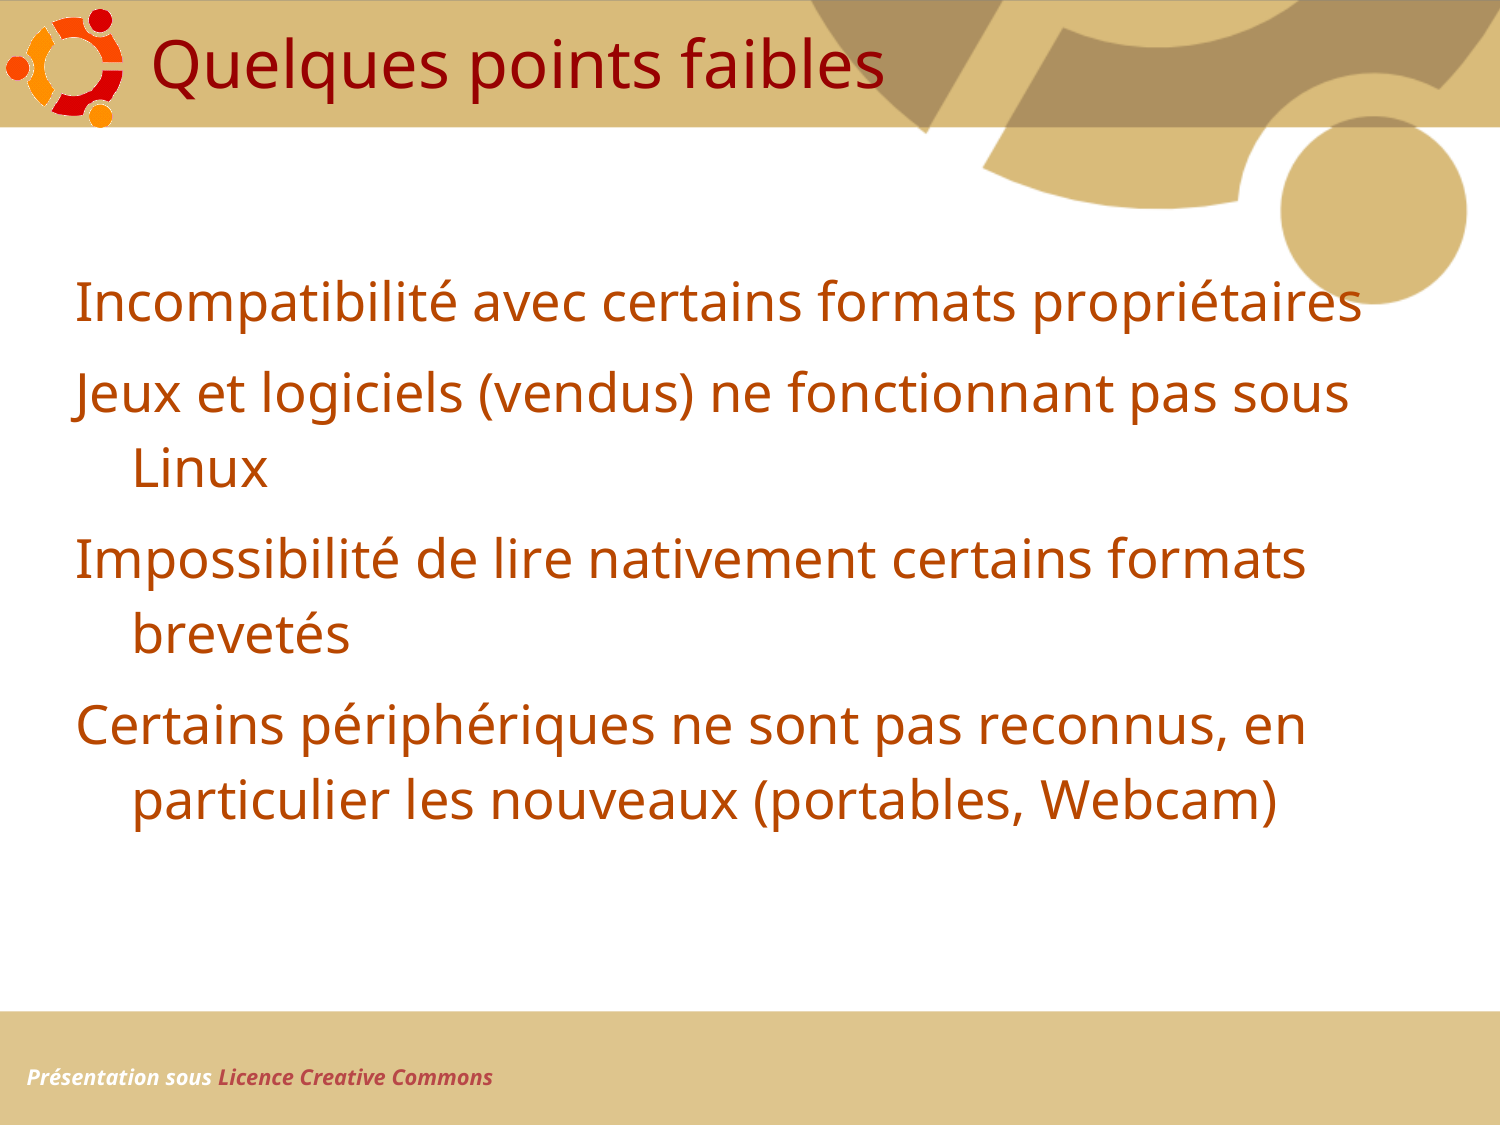

# Quelques points faibles
Incompatibilité avec certains formats propriétaires
Jeux et logiciels (vendus) ne fonctionnant pas sous Linux
Impossibilité de lire nativement certains formats brevetés
Certains périphériques ne sont pas reconnus, en particulier les nouveaux (portables, Webcam)